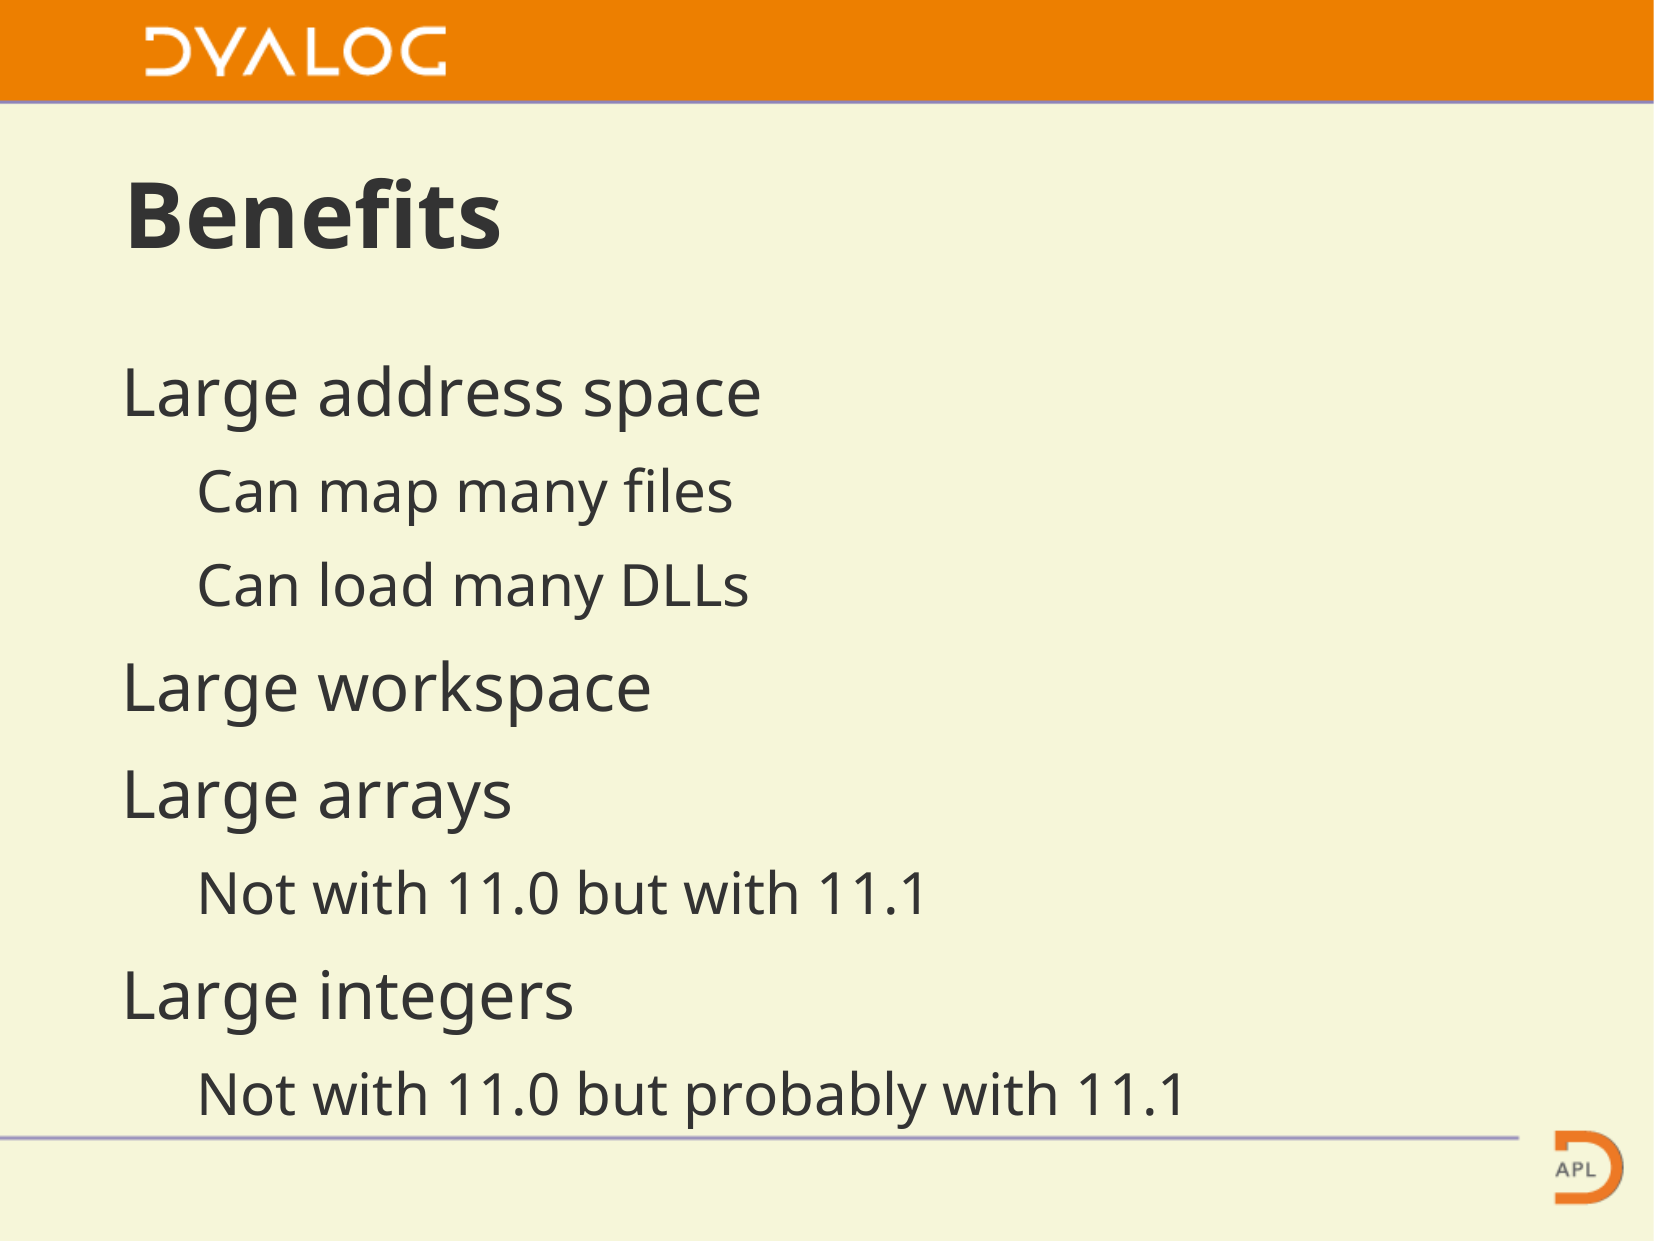

# Benefits
Large address space
Can map many files
Can load many DLLs
Large workspace
Large arrays
Not with 11.0 but with 11.1
Large integers
Not with 11.0 but probably with 11.1